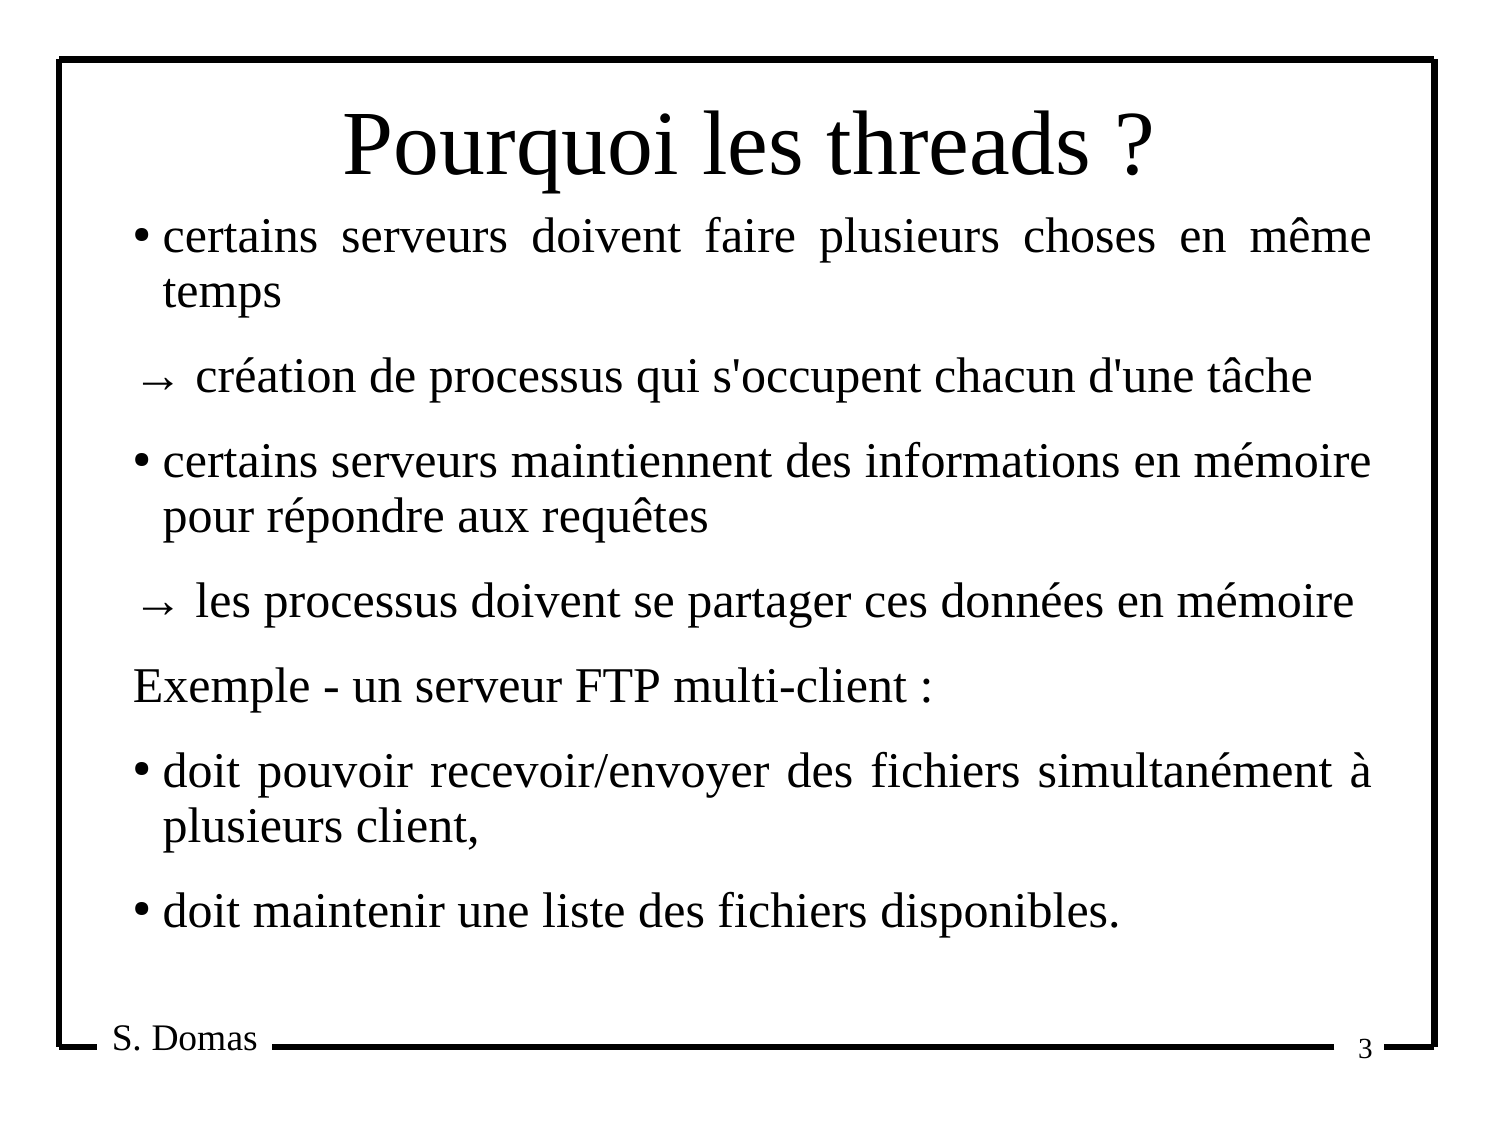

# Pourquoi les threads ?
S. Domas
certains serveurs doivent faire plusieurs choses en même temps
→ création de processus qui s'occupent chacun d'une tâche
certains serveurs maintiennent des informations en mémoire pour répondre aux requêtes
→ les processus doivent se partager ces données en mémoire
Exemple - un serveur FTP multi-client :
doit pouvoir recevoir/envoyer des fichiers simultanément à plusieurs client,
doit maintenir une liste des fichiers disponibles.
3